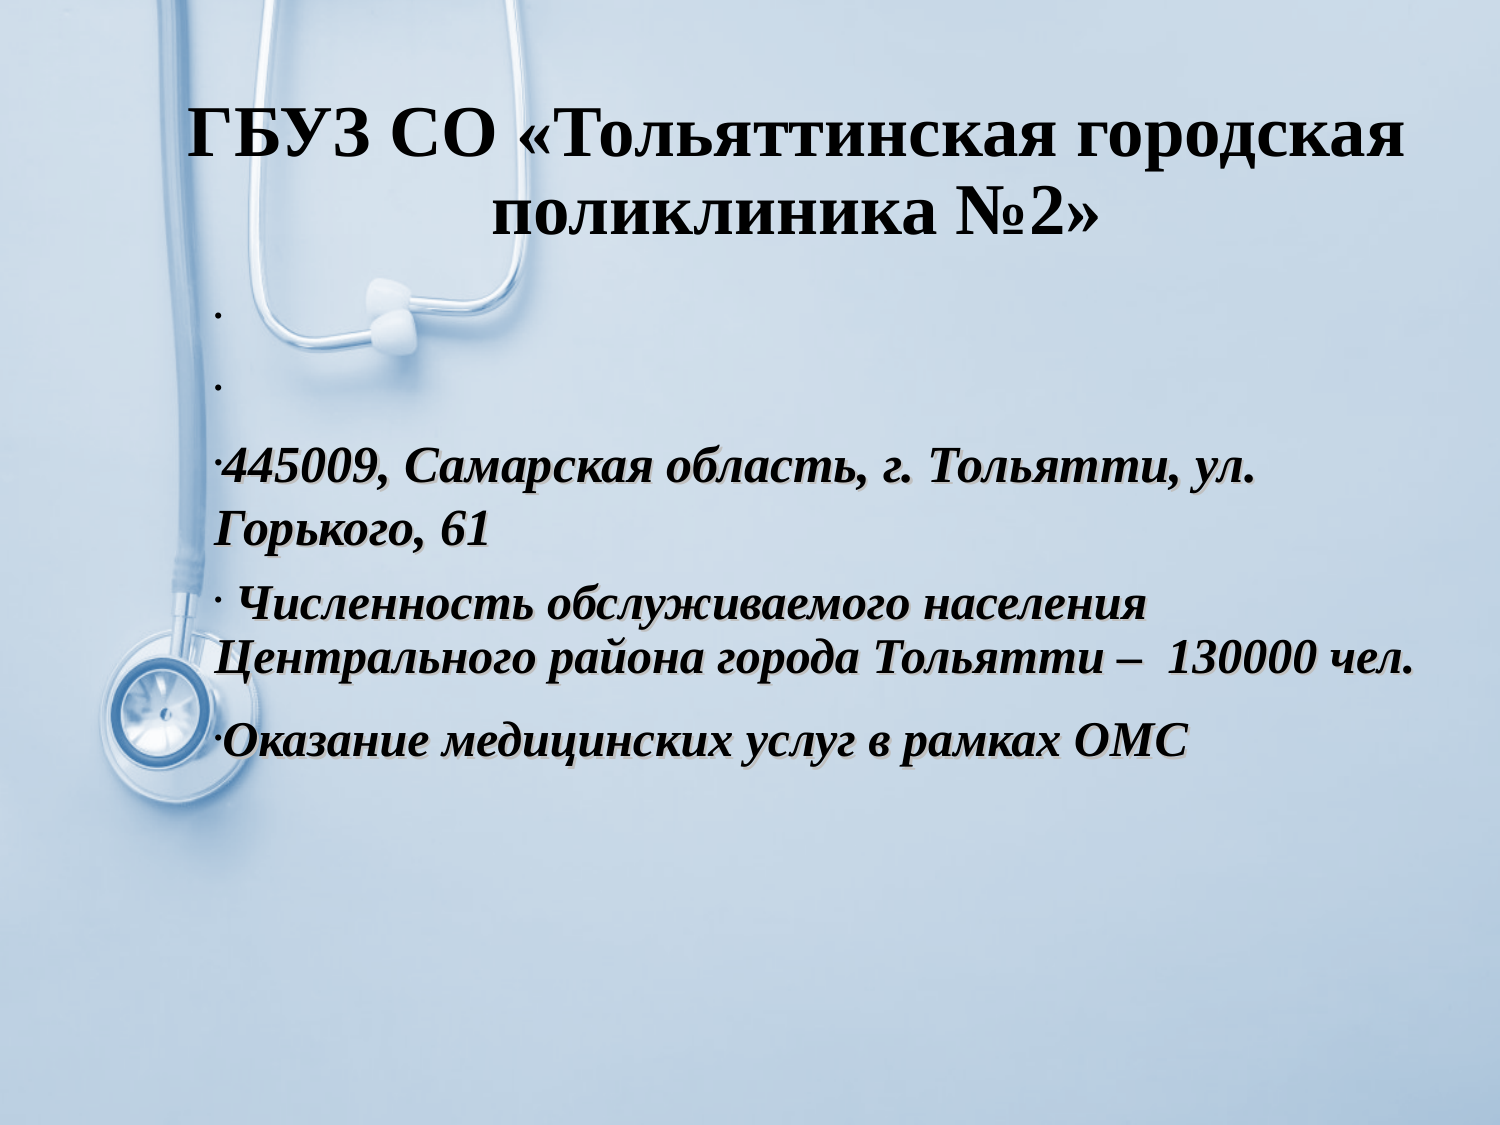

ГБУЗ СО «Тольяттинская городская поликлиника №2»
# 445009, Самарская область, г. Тольятти, ул. Горького, 61
 Численность обслуживаемого населения Центрального района города Тольятти – 130000 чел.
Оказание медицинских услуг в рамках ОМС